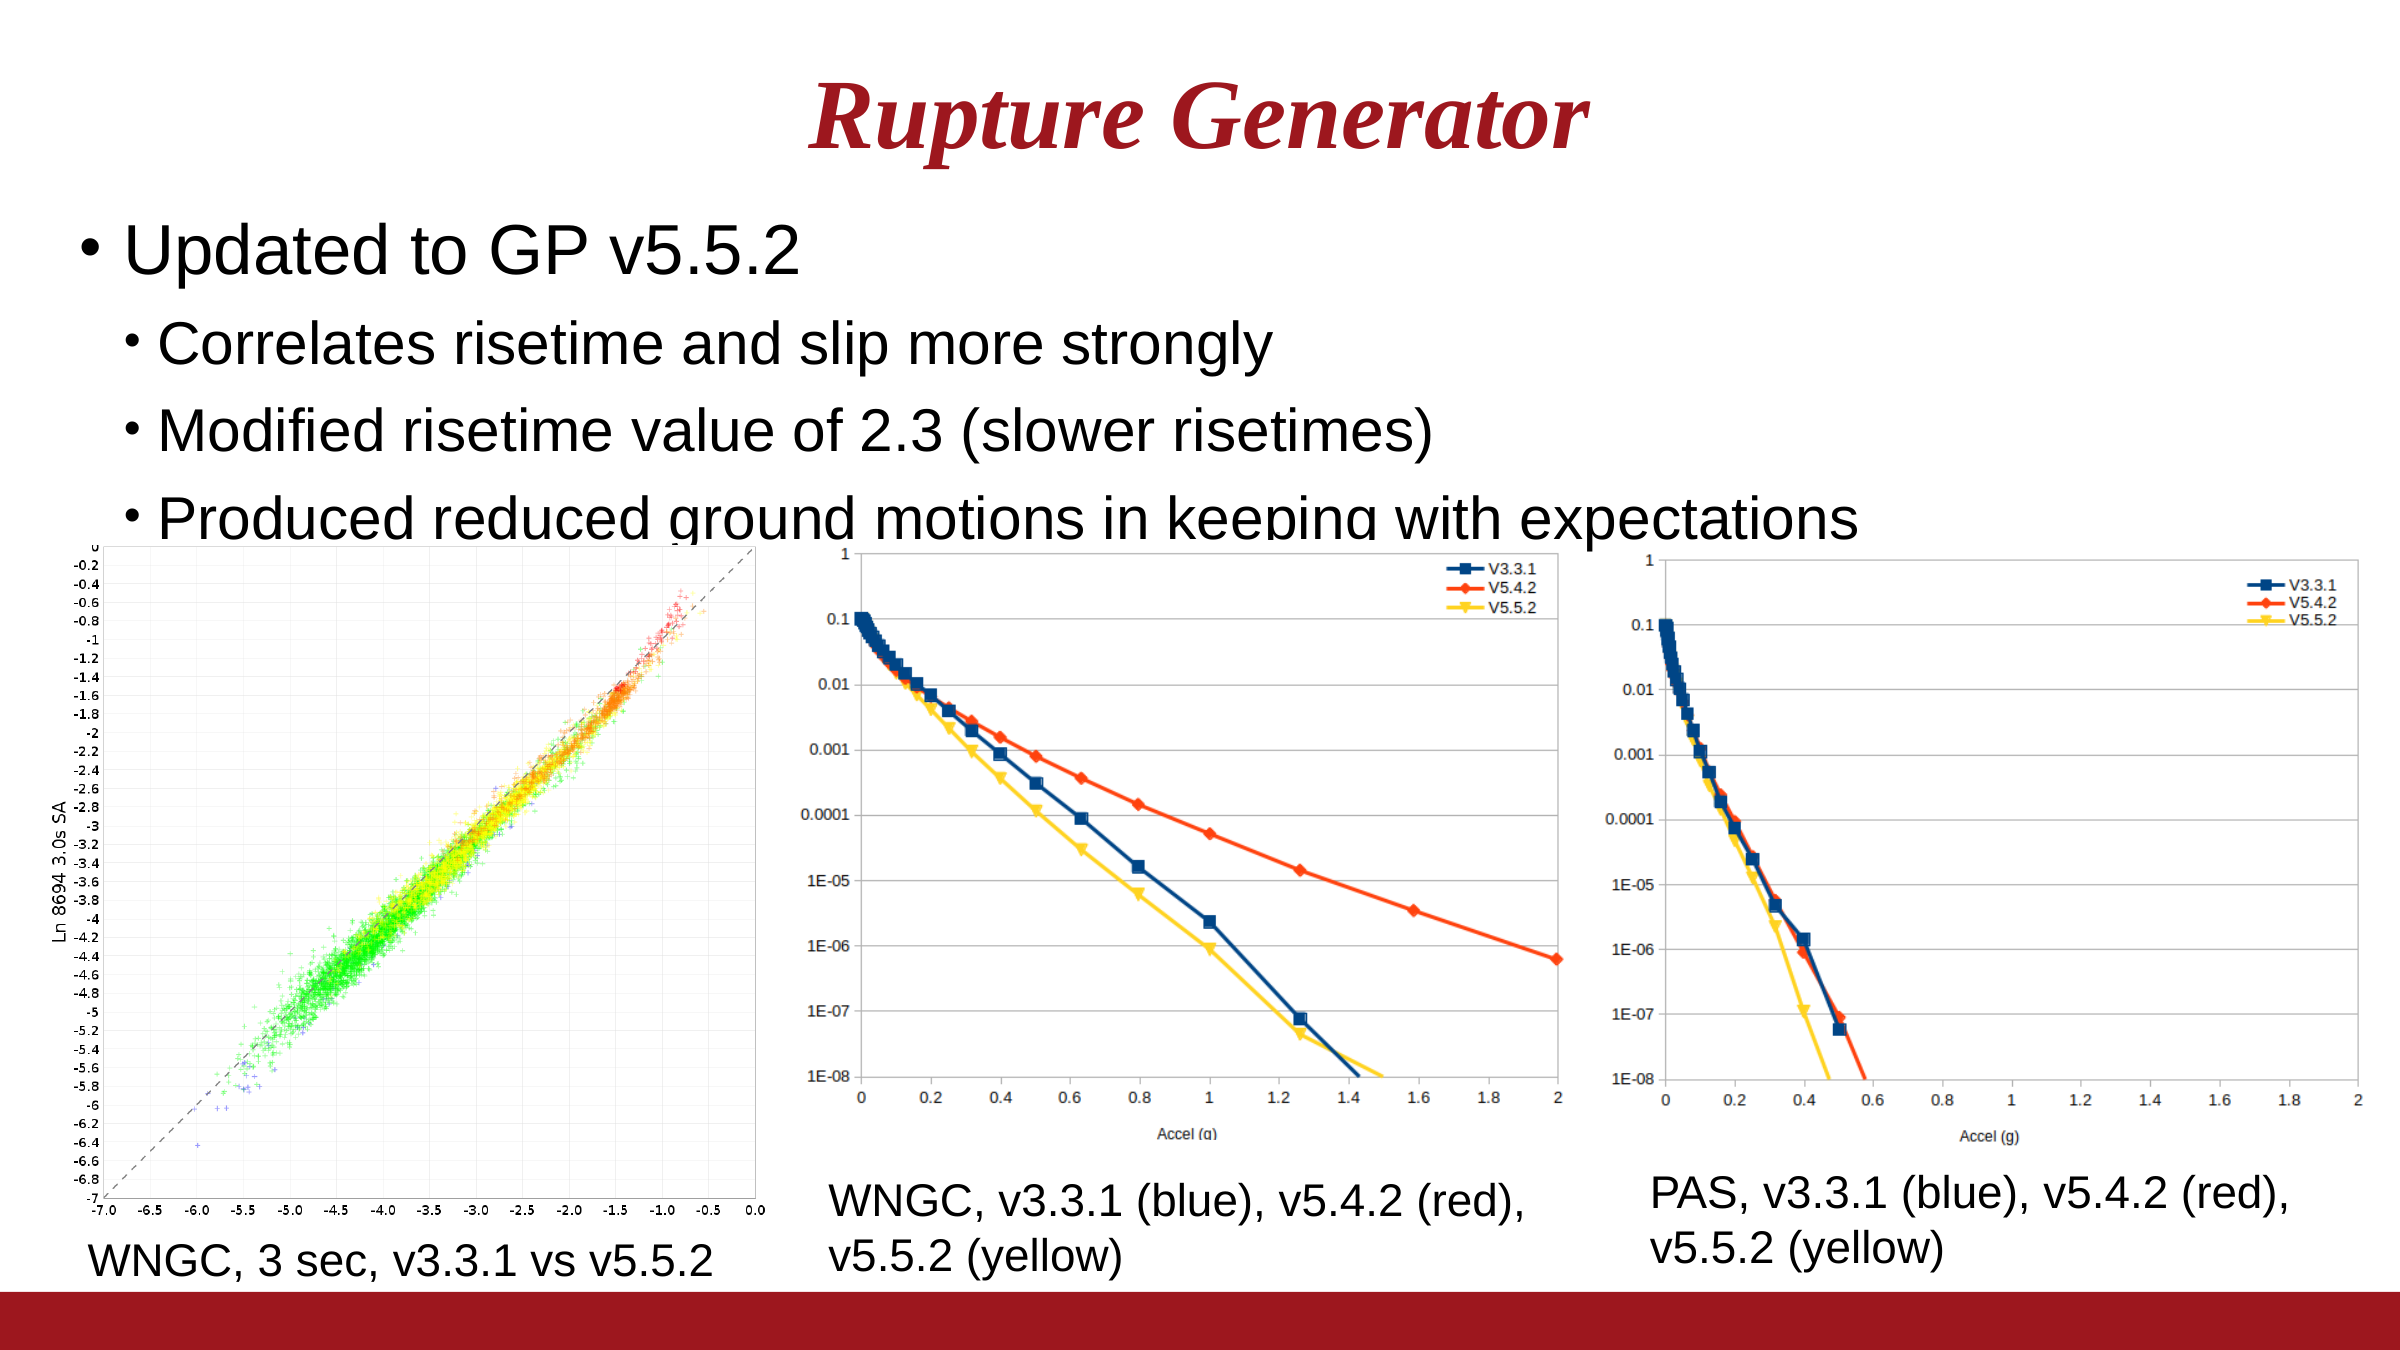

Rupture Generator
Updated to GP v5.5.2
Correlates risetime and slip more strongly
Modified risetime value of 2.3 (slower risetimes)
Produced reduced ground motions in keeping with expectations
PAS, v3.3.1 (blue), v5.4.2 (red), v5.5.2 (yellow)
WNGC, v3.3.1 (blue), v5.4.2 (red), v5.5.2 (yellow)
WNGC, 3 sec, v3.3.1 vs v5.5.2